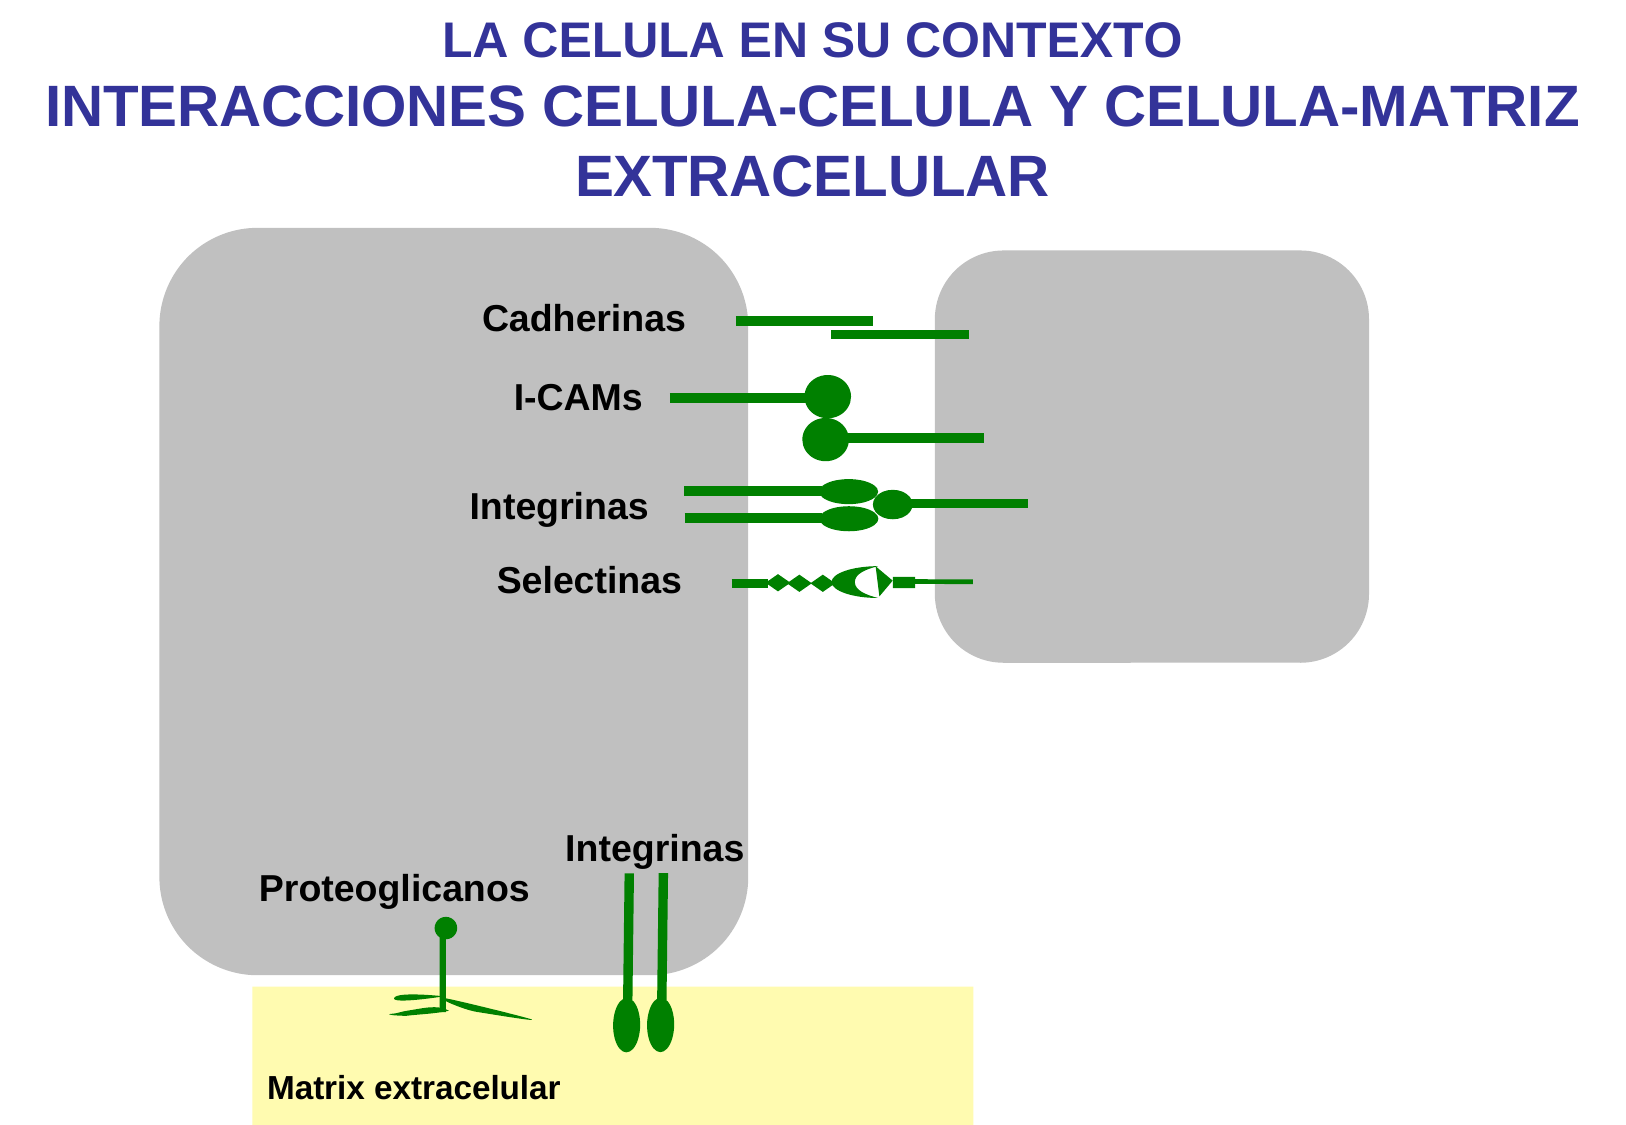

LA CELULA EN SU CONTEXTO
INTERACCIONES CELULA-CELULA Y CELULA-MATRIZ EXTRACELULAR
Cadherinas
I-CAMs
Integrinas
Selectinas
Integrinas
Proteoglicanos
Matrix extracelular